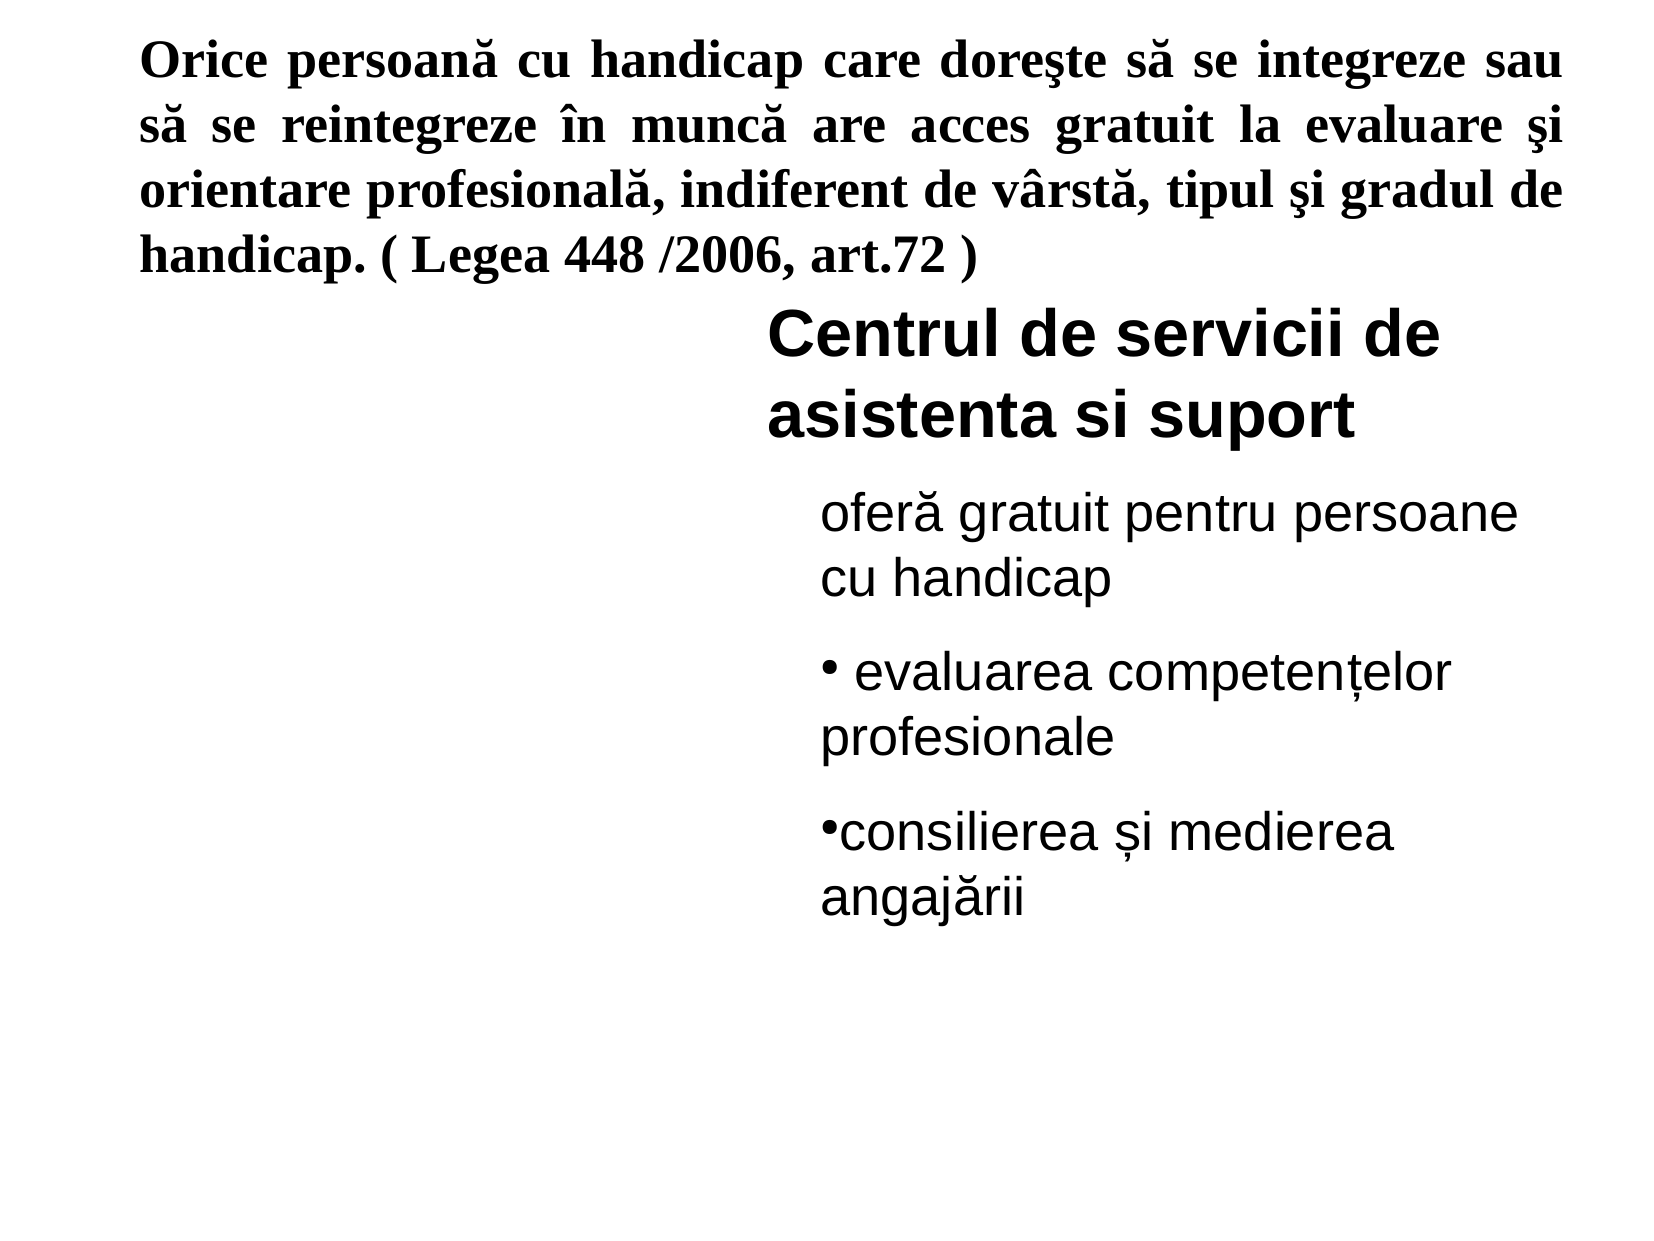

# Orice persoană cu handicap care doreşte să se integreze sau să se reintegreze în muncă are acces gratuit la evaluare şi orientare profesională, indiferent de vârstă, tipul şi gradul de handicap. ( Legea 448 /2006, art.72 )
Centrul de servicii de asistenta si suport
oferă gratuit pentru persoane cu handicap
 evaluarea competențelor profesionale
consilierea și medierea angajării